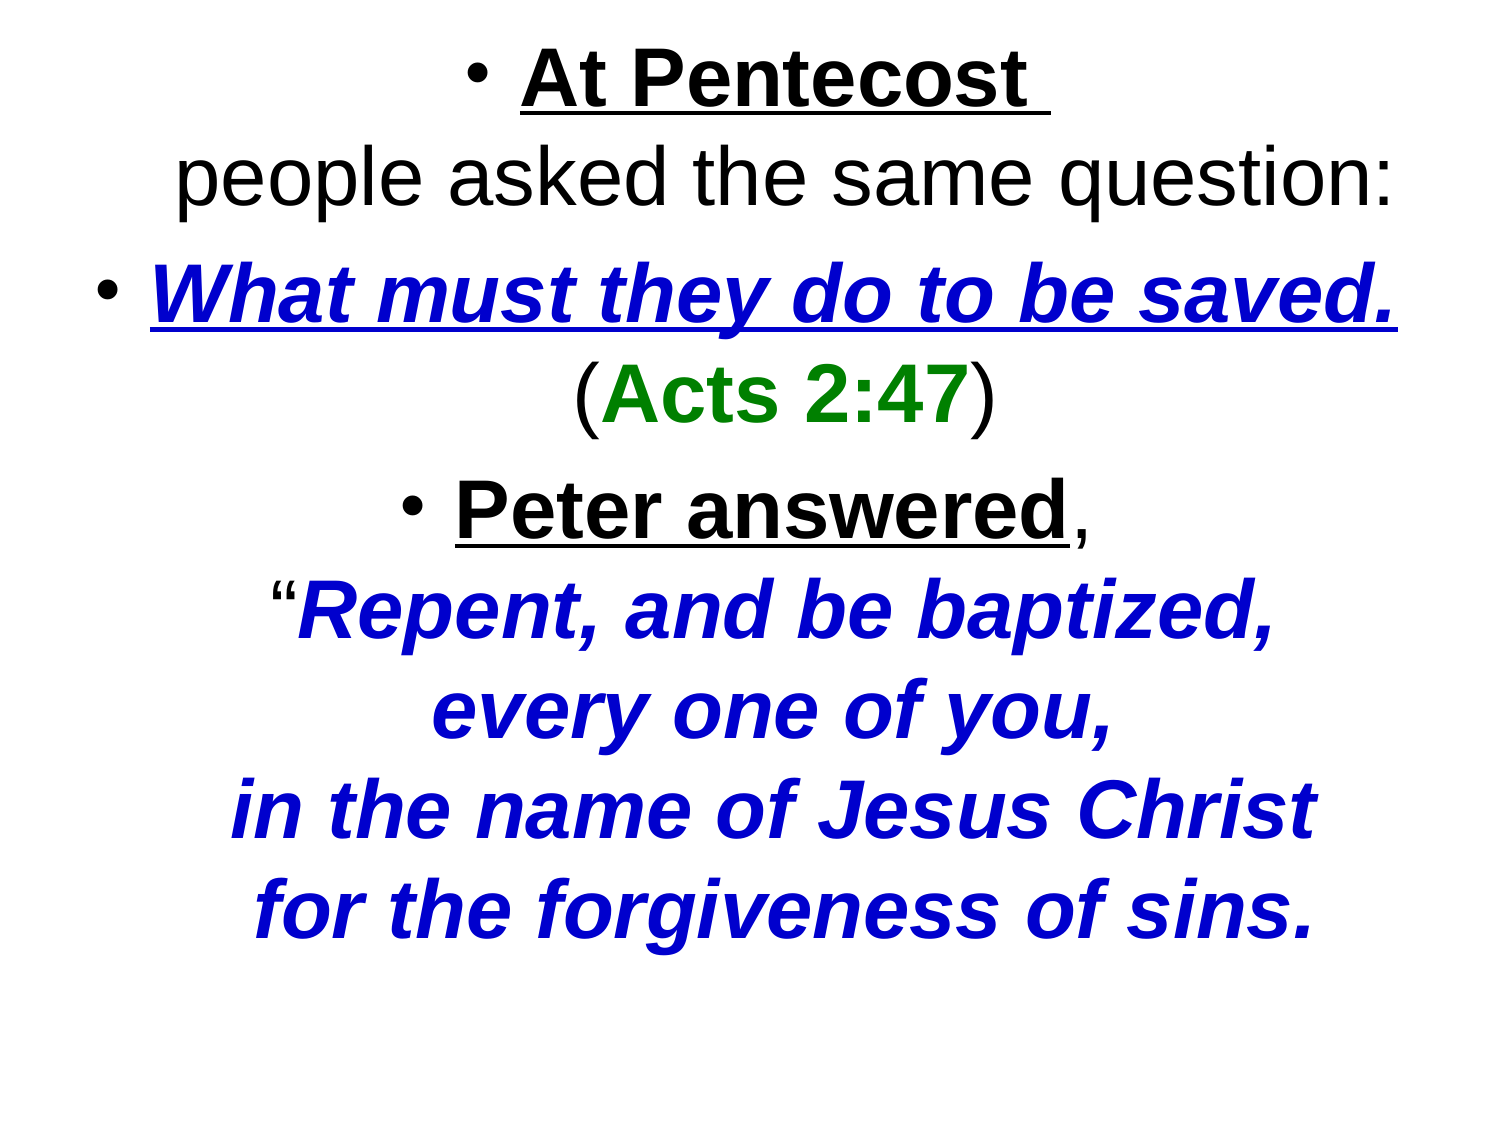

# At Pentecost people asked the same question:
What must they do to be saved.
(Acts 2:47)
Peter answered,
“Repent, and be baptized,
every one of you,
in the name of Jesus Christ
for the forgiveness of sins.
34